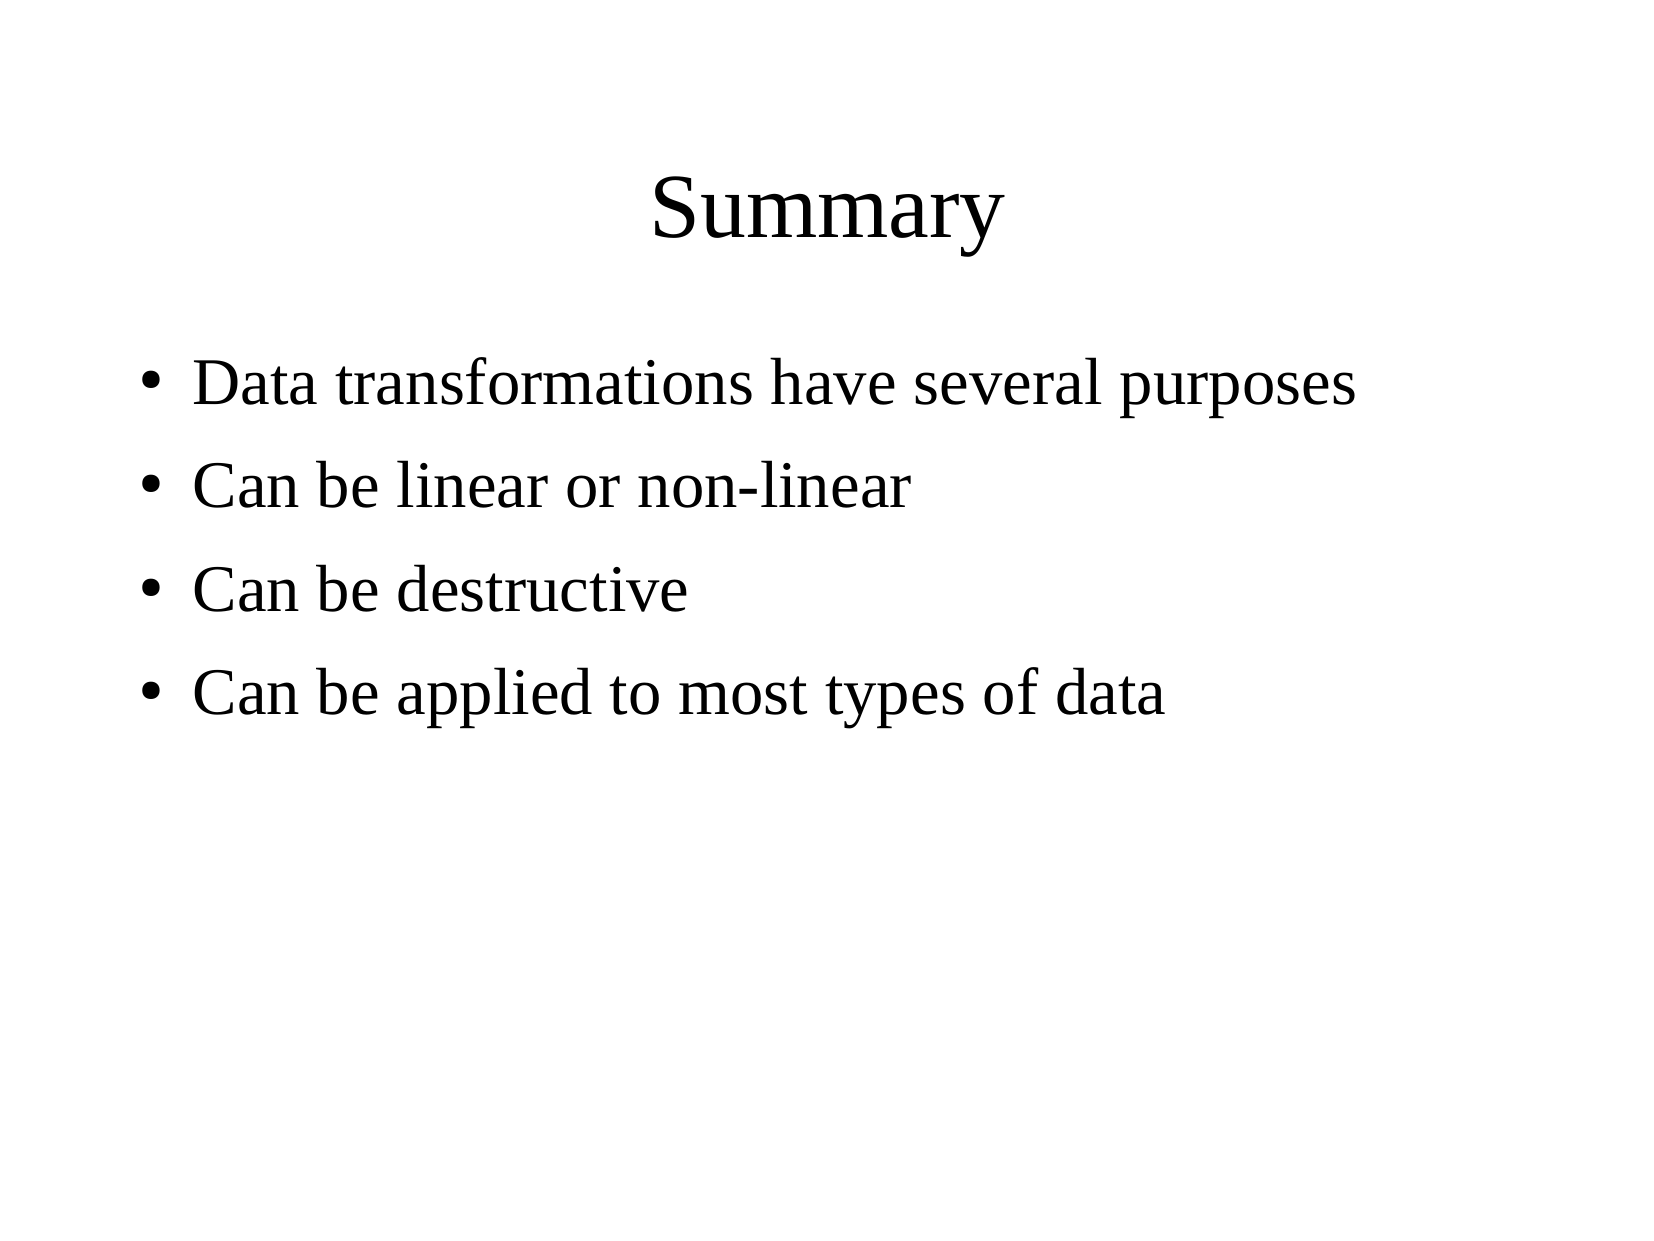

# Summary
Data transformations have several purposes
Can be linear or non-linear
Can be destructive
Can be applied to most types of data